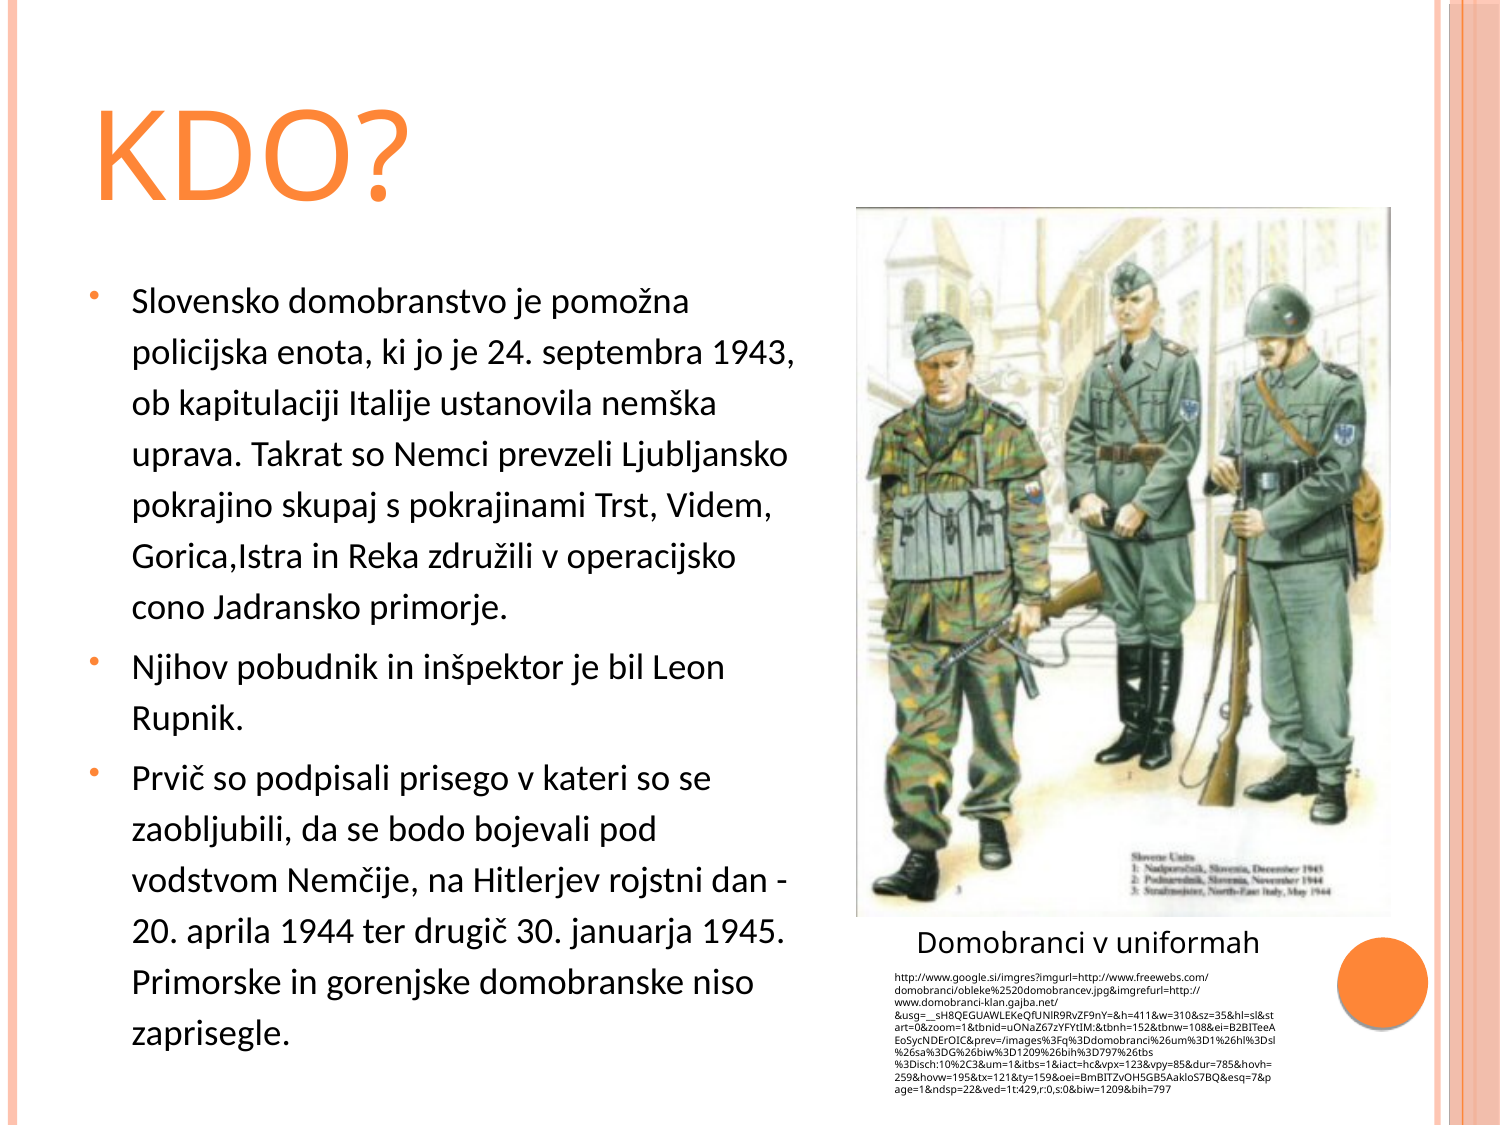

# KDO?
Slovensko domobranstvo je pomožna policijska enota, ki jo je 24. septembra 1943, ob kapitulaciji Italije ustanovila nemška uprava. Takrat so Nemci prevzeli Ljubljansko pokrajino skupaj s pokrajinami Trst, Videm, Gorica,Istra in Reka združili v operacijsko cono Jadransko primorje.
Njihov pobudnik in inšpektor je bil Leon Rupnik.
Prvič so podpisali prisego v kateri so se zaobljubili, da se bodo bojevali pod vodstvom Nemčije, na Hitlerjev rojstni dan - 20. aprila 1944 ter drugič 30. januarja 1945. Primorske in gorenjske domobranske niso zaprisegle.
Domobranci v uniformah
http://www.google.si/imgres?imgurl=http://www.freewebs.com/domobranci/obleke%2520domobrancev.jpg&imgrefurl=http://www.domobranci-klan.gajba.net/&usg=__sH8QEGUAWLEKeQfUNlR9RvZF9nY=&h=411&w=310&sz=35&hl=sl&start=0&zoom=1&tbnid=uONaZ67zYFYtIM:&tbnh=152&tbnw=108&ei=B2BITeeAEoSycNDErOIC&prev=/images%3Fq%3Ddomobranci%26um%3D1%26hl%3Dsl%26sa%3DG%26biw%3D1209%26bih%3D797%26tbs%3Disch:10%2C3&um=1&itbs=1&iact=hc&vpx=123&vpy=85&dur=785&hovh=259&hovw=195&tx=121&ty=159&oei=BmBITZvOH5GB5AakloS7BQ&esq=7&page=1&ndsp=22&ved=1t:429,r:0,s:0&biw=1209&bih=797